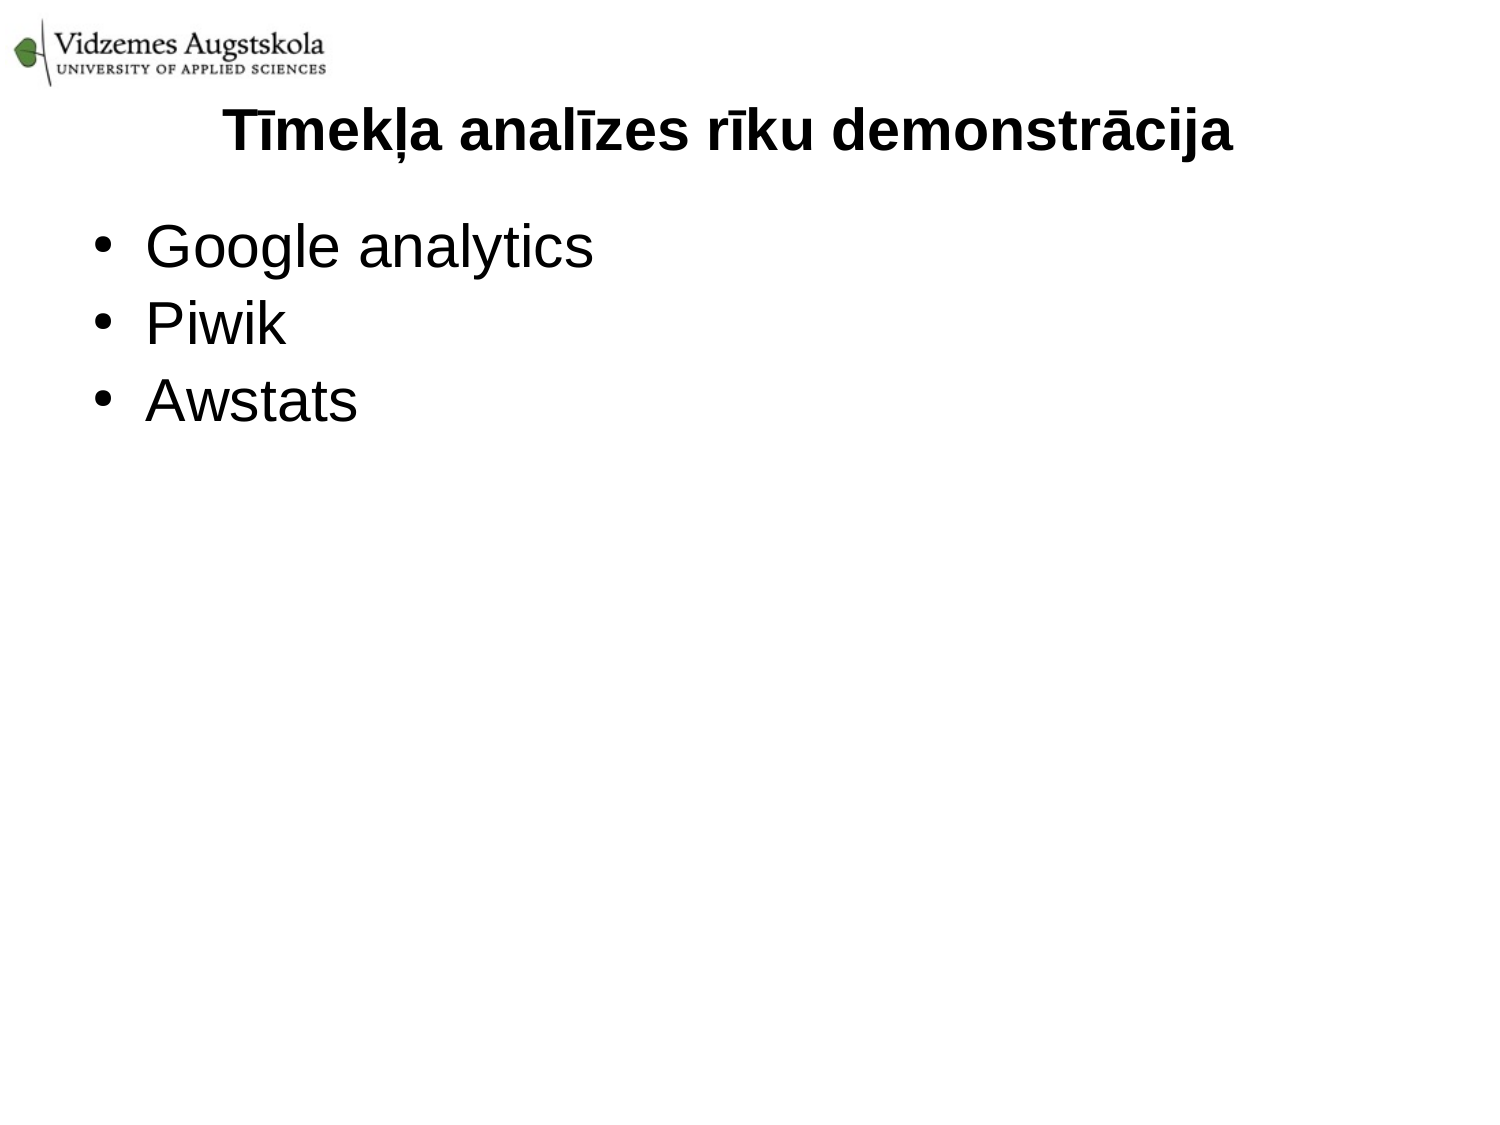

# Tīmekļa analīzes rīku demonstrācija
Google analytics
Piwik
Awstats